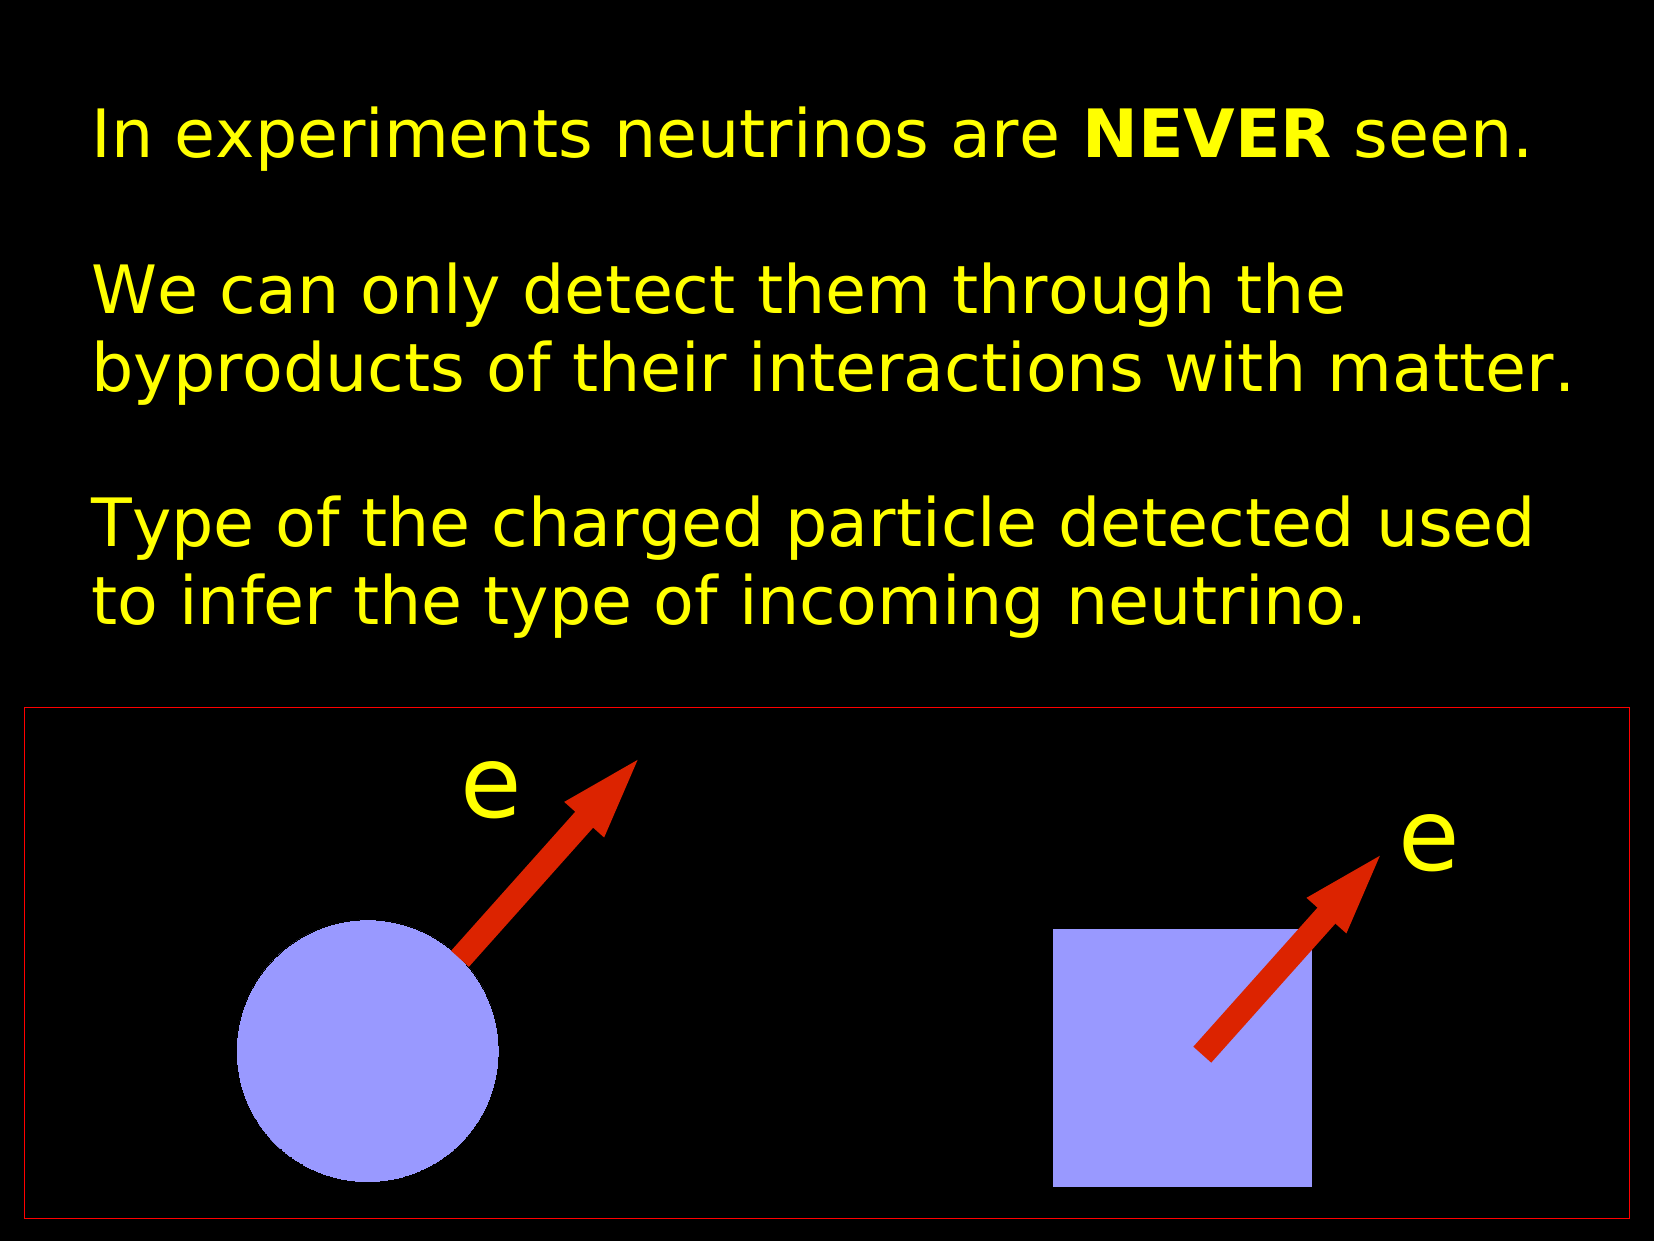

In experiments neutrinos are NEVER seen.
We can only detect them through the
byproducts of their interactions with matter.
Type of the charged particle detected used
to infer the type of incoming neutrino.
e
e